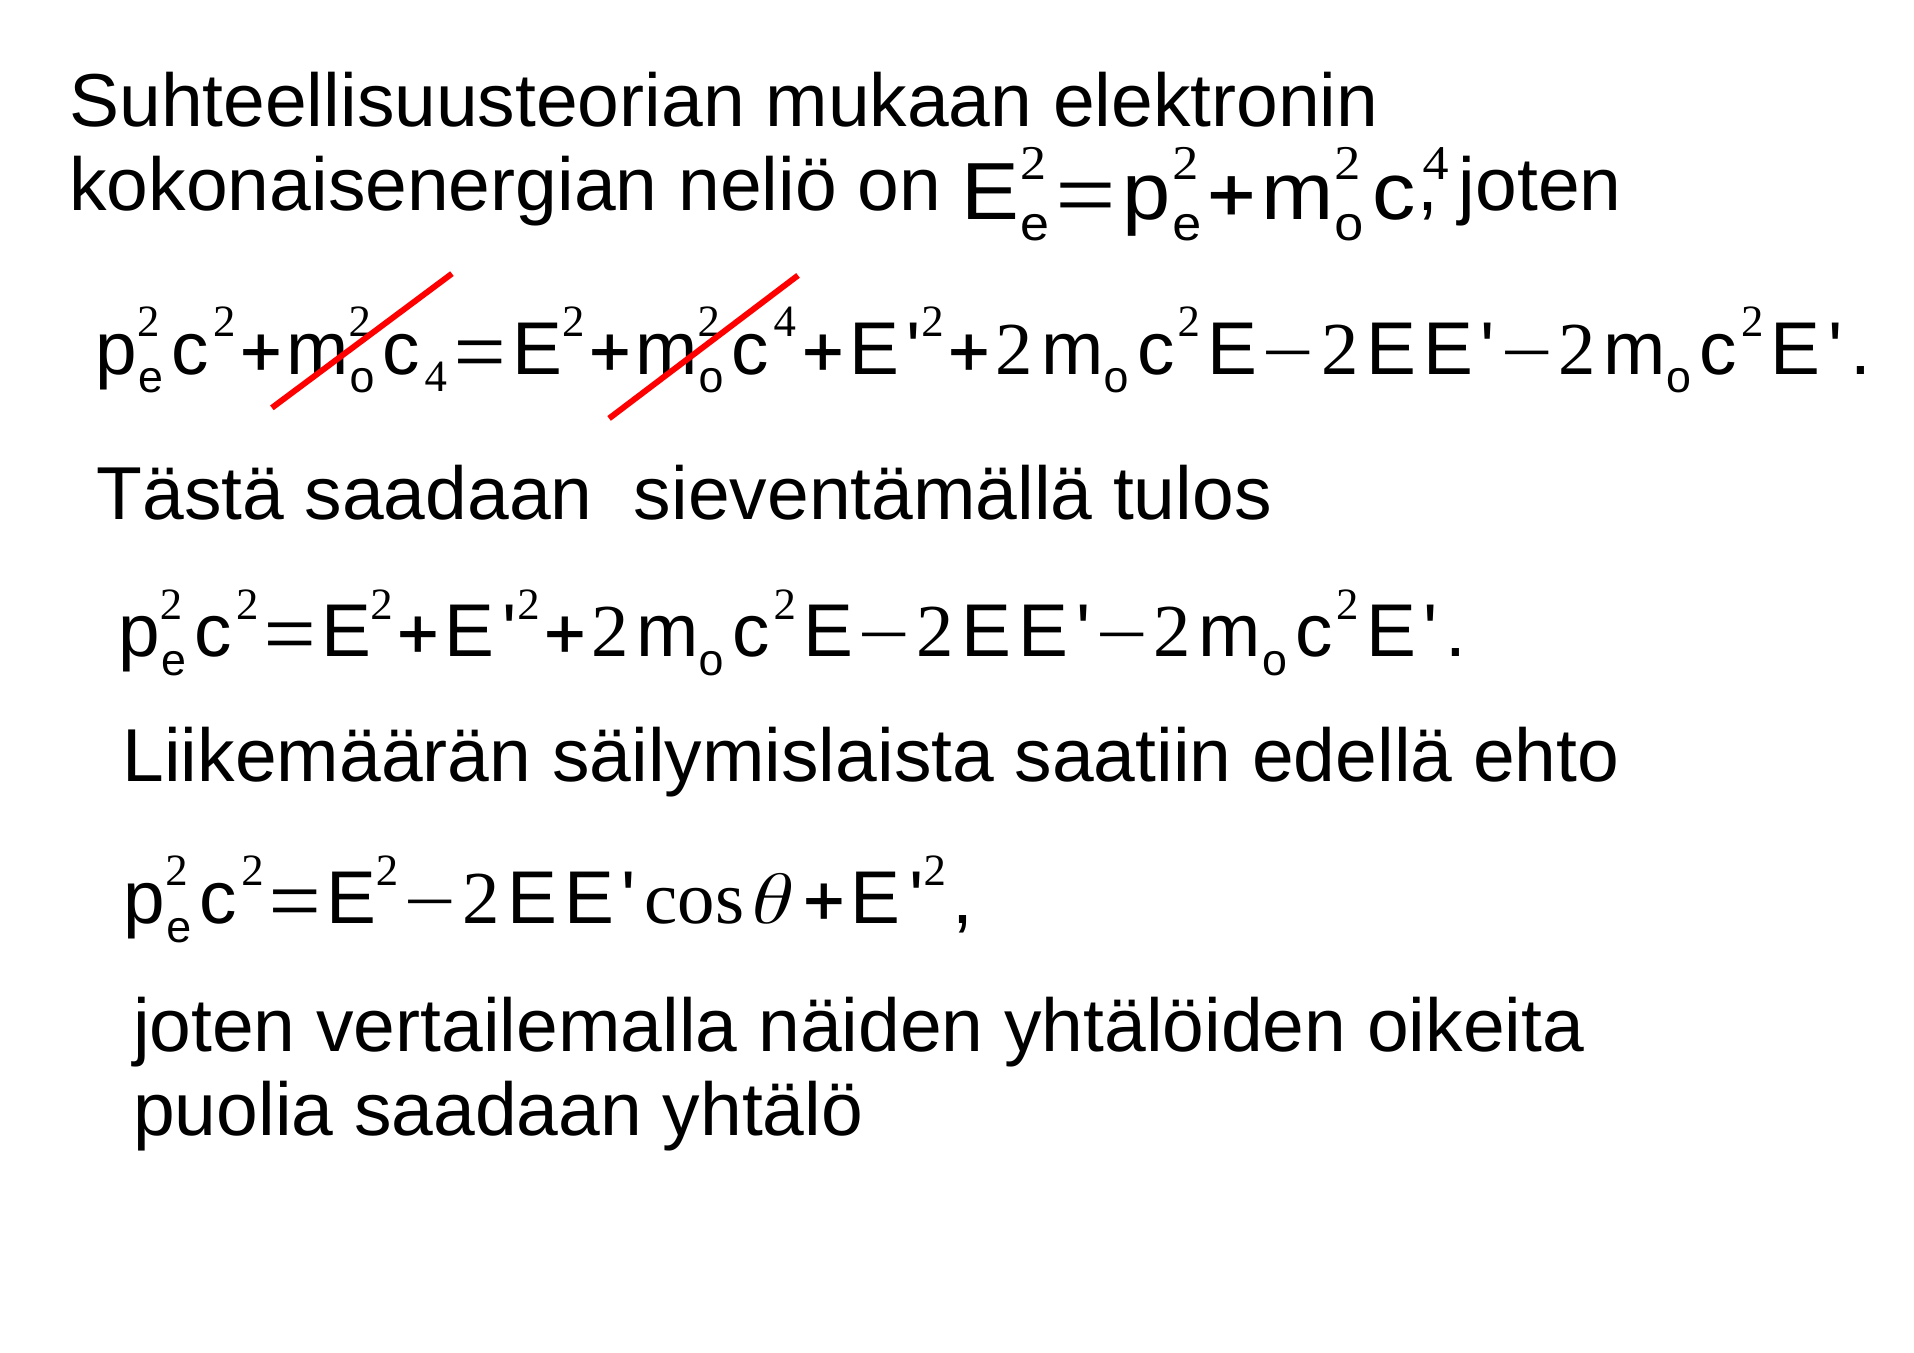

Suhteellisuusteorian mukaan elektronin kokonaisenergian neliö on , joten
Tästä saadaan sieventämällä tulos
Liikemäärän säilymislaista saatiin edellä ehto
joten vertailemalla näiden yhtälöiden oikeita puolia saadaan yhtälö